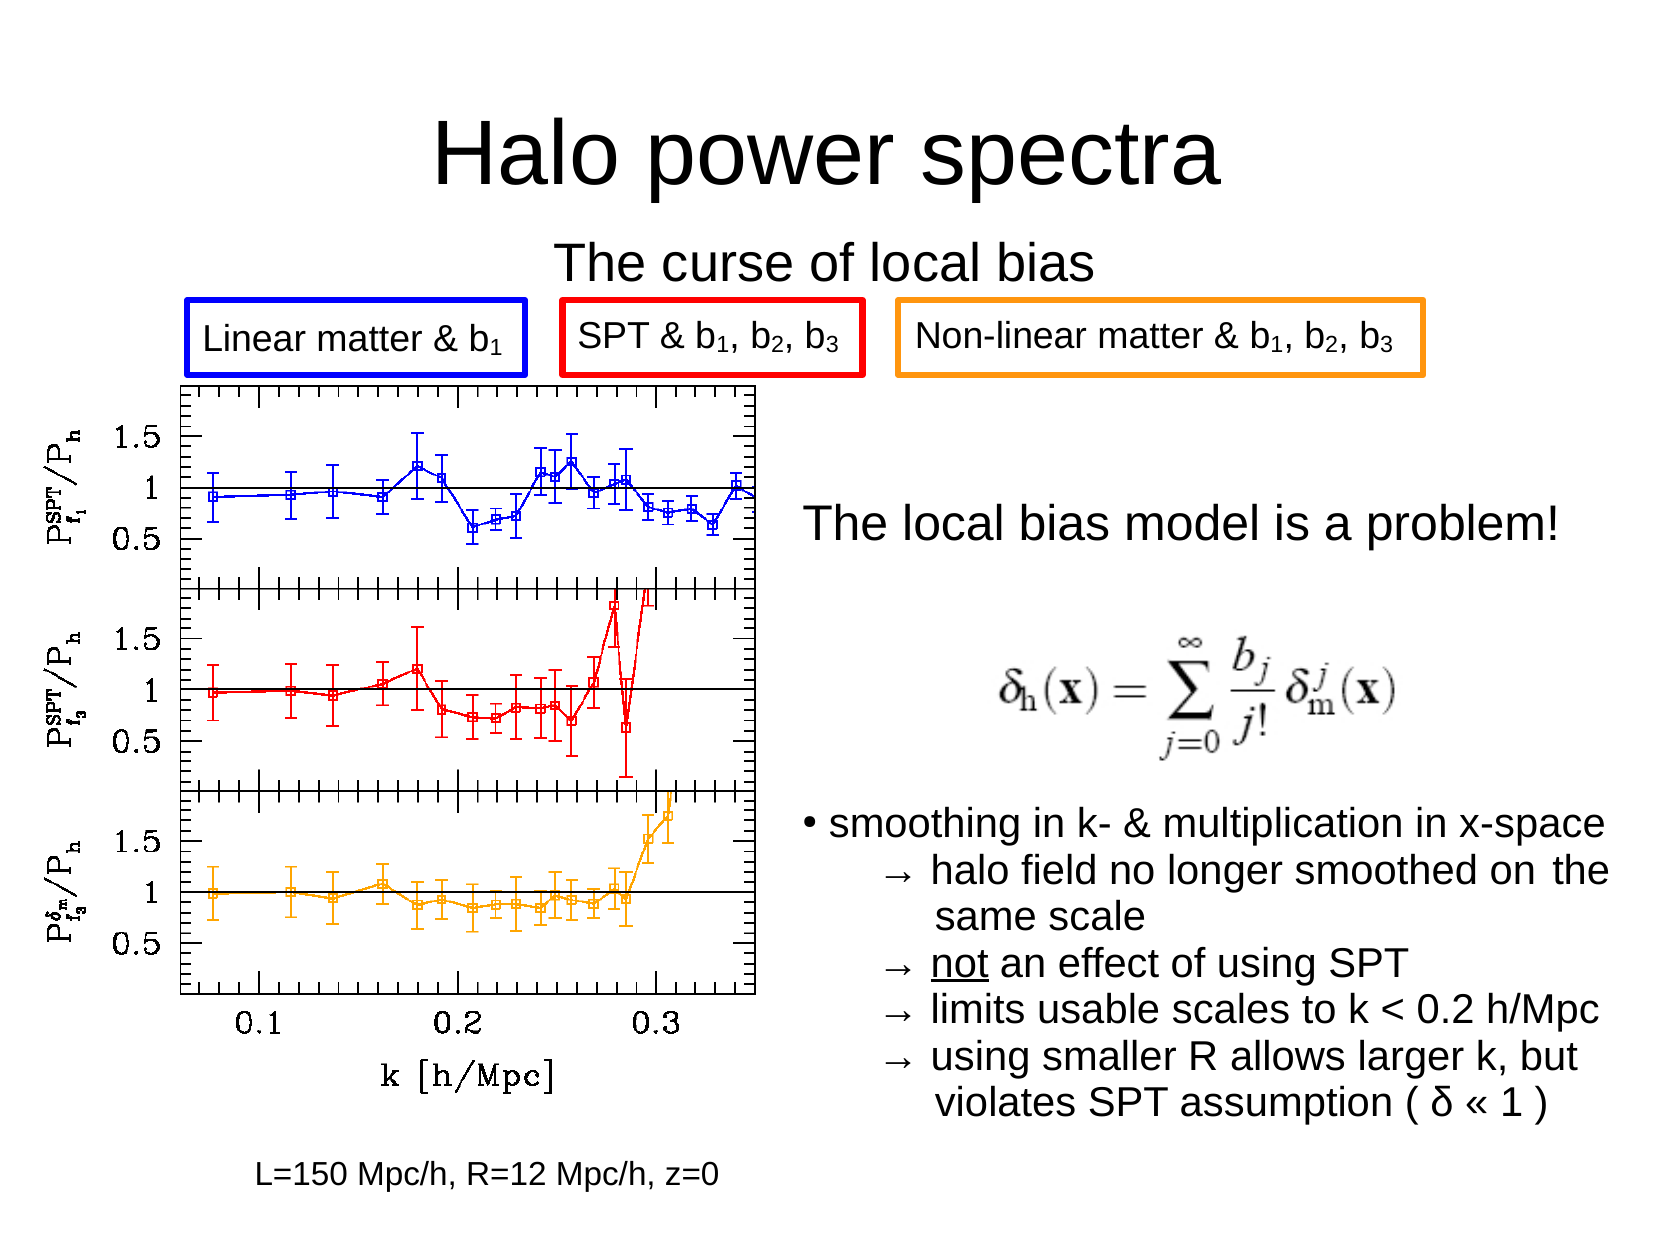

# Halo power spectra
The curse of local bias
Linear matter & b1
SPT & b1, b2, b3
Non-linear matter & b1, b2, b3
The local bias model is a problem!
 smoothing in k- & multiplication in x-space
	→ halo field no longer smoothed on 	the 		 same scale
	→ not an effect of using SPT
	→ limits usable scales to k < 0.2 h/Mpc
	→ using smaller R allows larger k, but 		 violates SPT assumption ( δ « 1 )
L=150 Mpc/h, R=12 Mpc/h, z=0